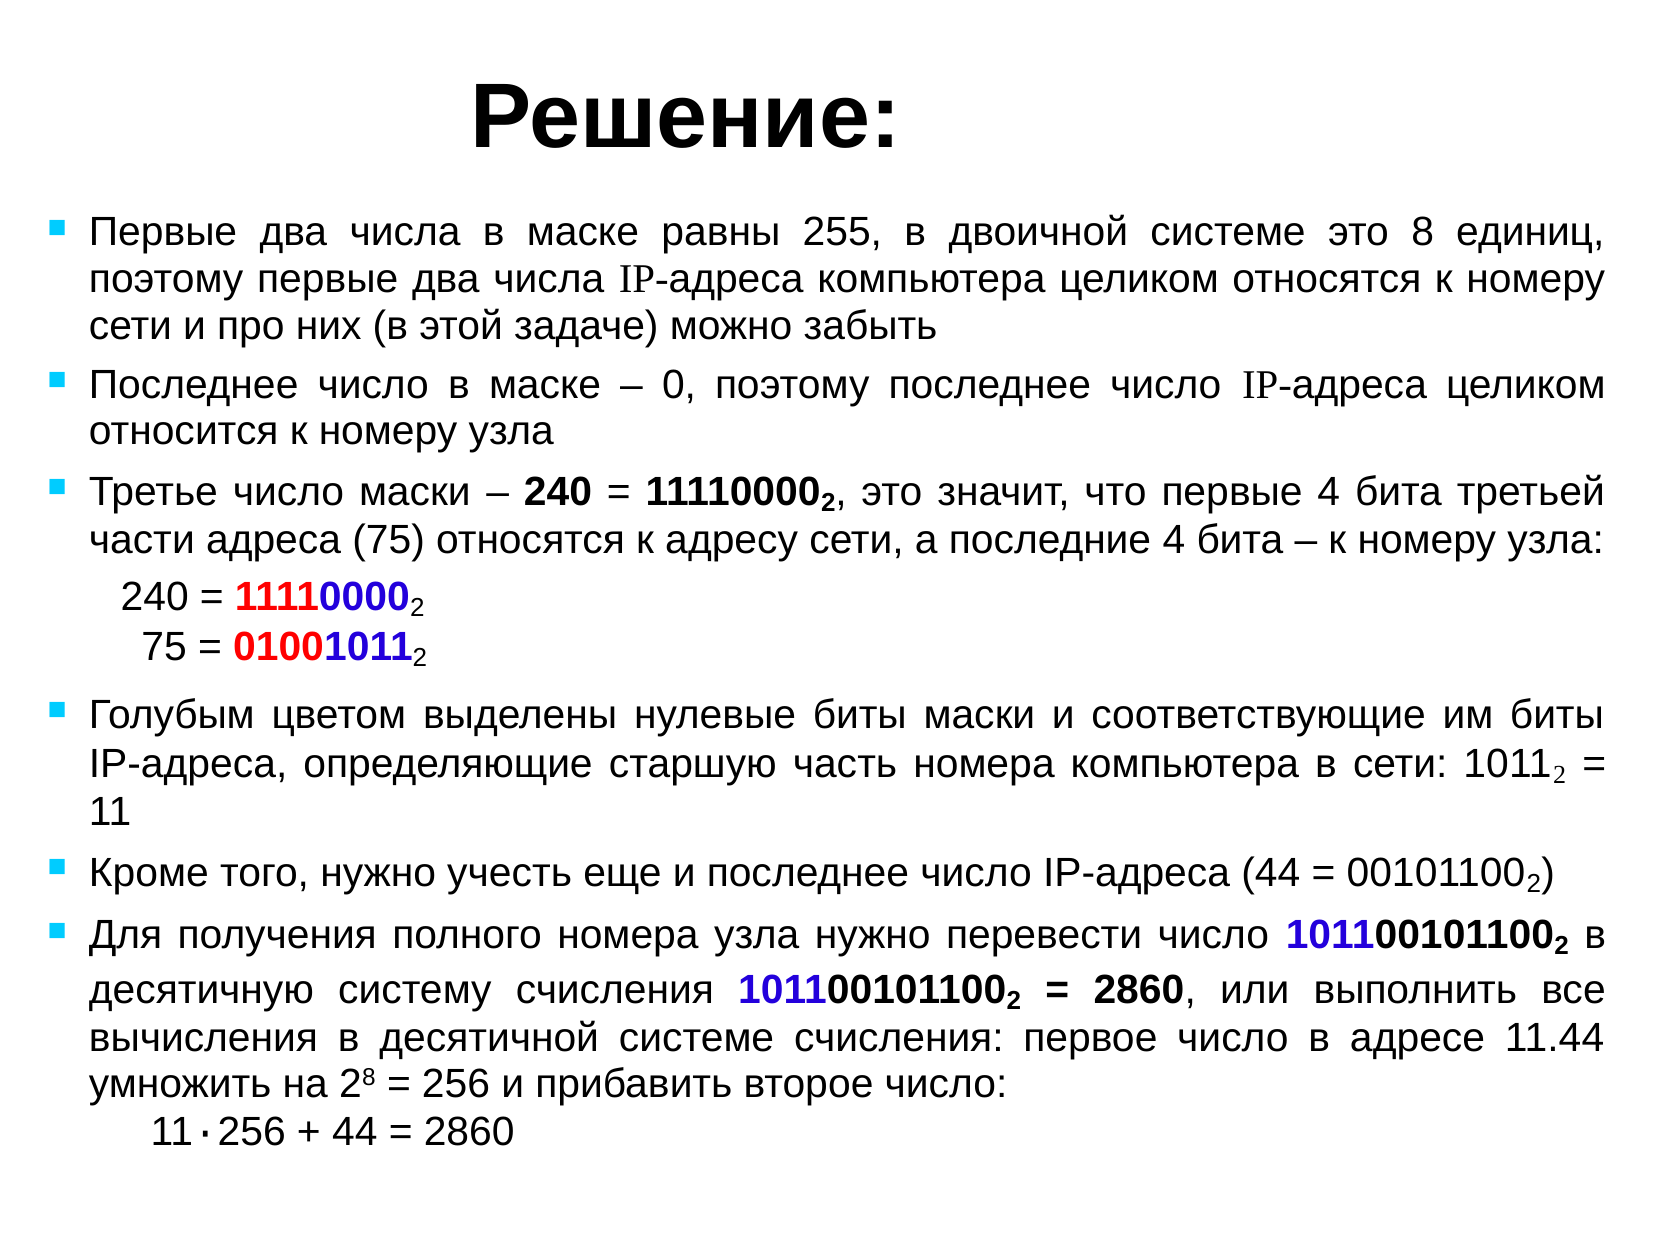

# Решение:
Первые два числа в маске равны 255, в двоичной системе это 8 единиц, поэтому первые два числа IP-адреса компьютера целиком относятся к номеру сети и про них (в этой задаче) можно забыть
Последнее число в маске – 0, поэтому последнее число IP-адреса целиком относится к номеру узла
Третье число маски – 240 = 111100002, это значит, что первые 4 бита третьей части адреса (75) относятся к адресу сети, а последние 4 бита – к номеру узла:
240 = 111100002
75 = 010010112
Голубым цветом выделены нулевые биты маски и соответствующие им биты IP-адреса, определяющие старшую часть номера компьютера в сети: 10112 = 11
Кроме того, нужно учесть еще и последнее число IP-адреса (44 = 001011002)
Для получения полного номера узла нужно перевести число 1011001011002 в десятичную систему счисления 1011001011002 = 2860, или выполнить все вычисления в десятичной системе счисления: первое число в адресе 11.44 умножить на 28 = 256 и прибавить второе число:
11·256 + 44 = 2860